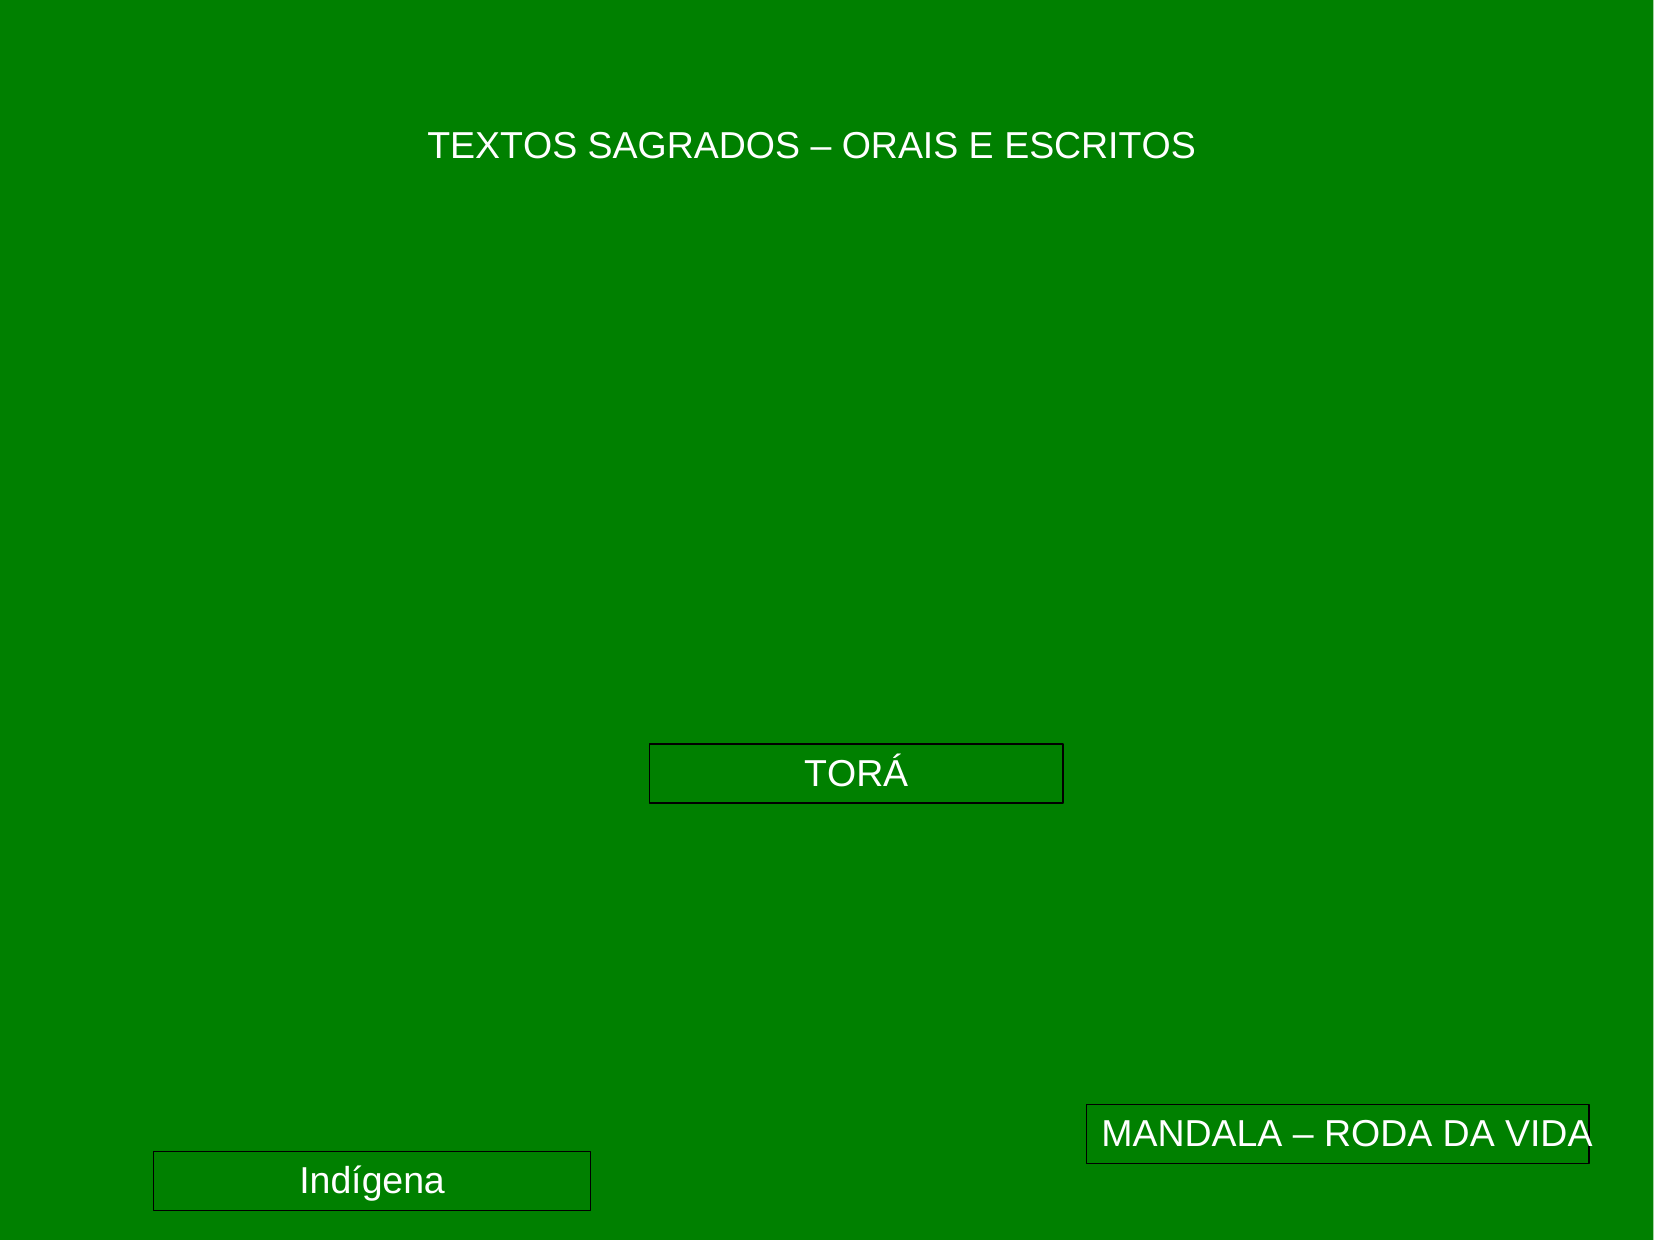

TEXTOS SAGRADOS – ORAIS E ESCRITOS
TORÁ
MANDALA – RODA DA VIDA
Indígena